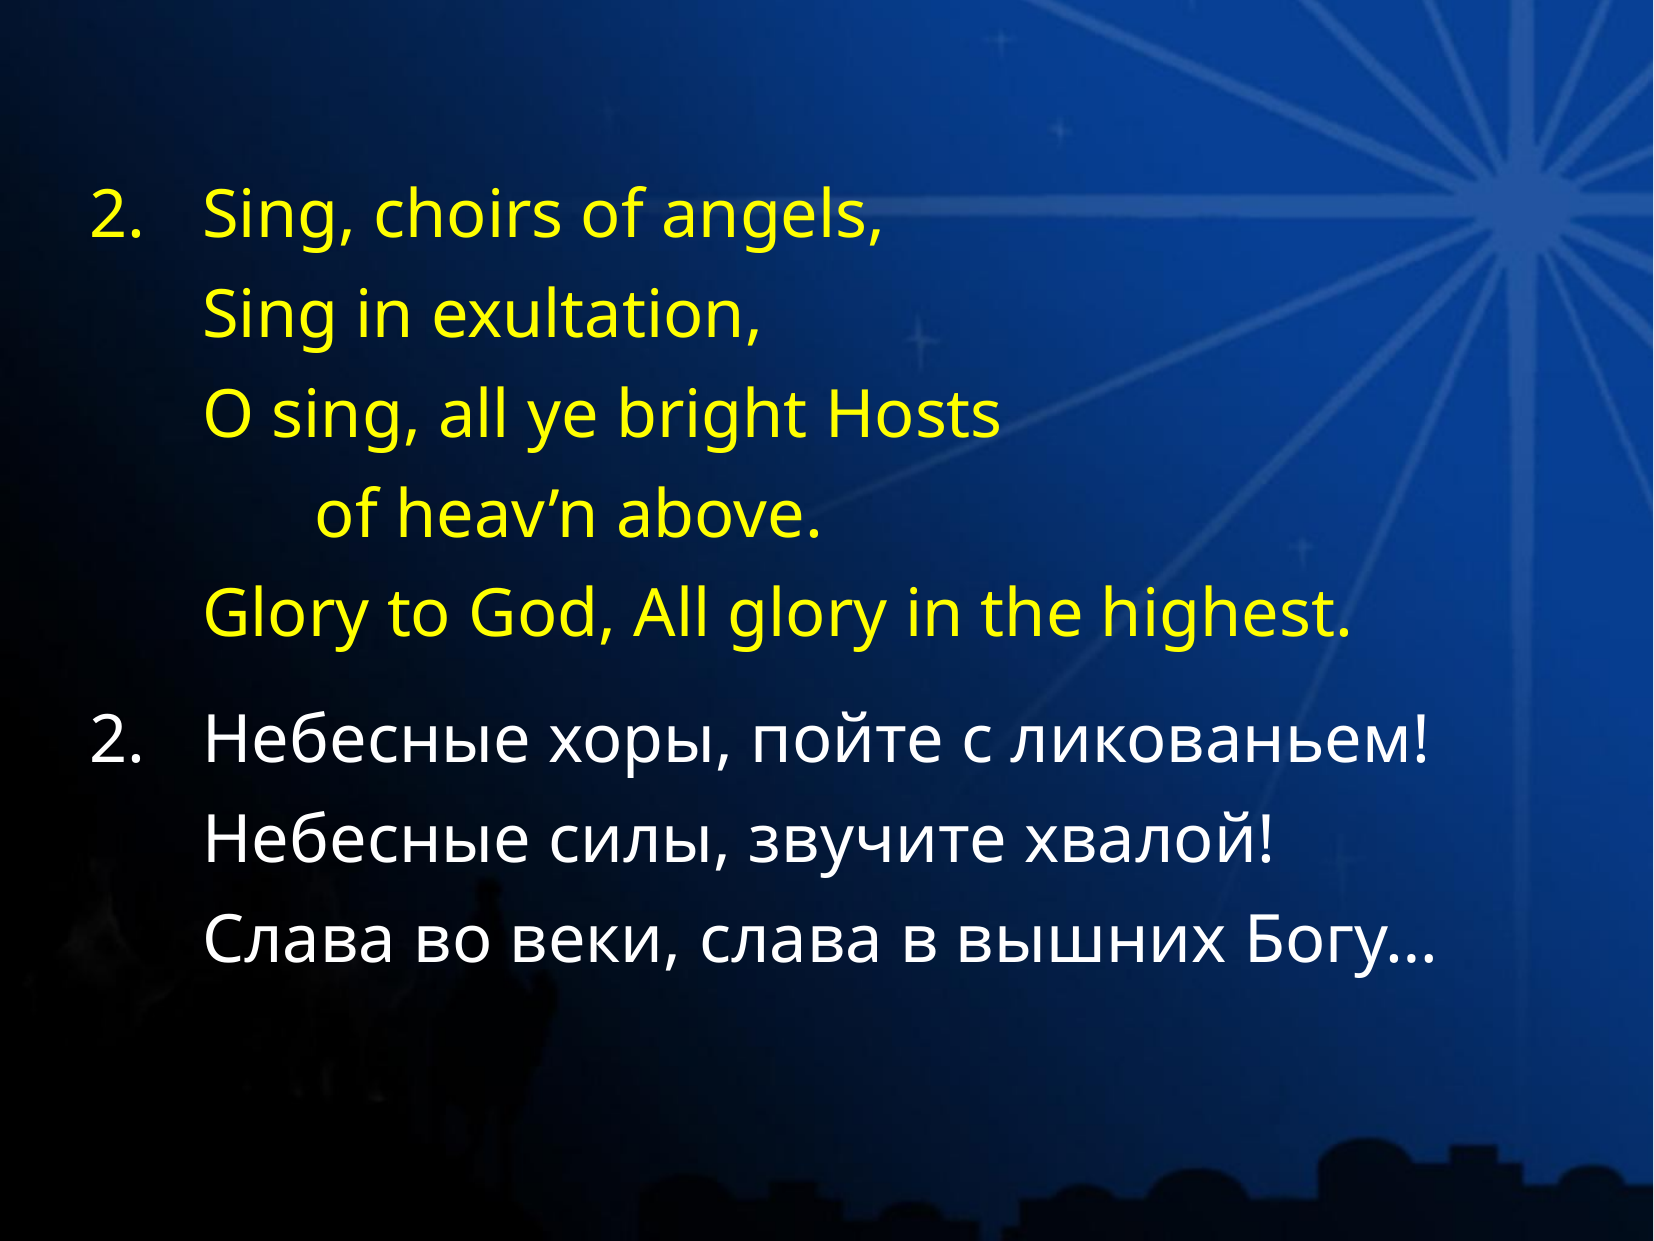

2.	Sing, choirs of angels,
	Sing in exultation,
	O sing, all ye bright Hosts
		of heav’n above.
	Glory to God, All glory in the highest.
2.	Небесные хоры, пойте с ликованьем!
	Небесные силы, звучите хвалой!
	Слава во веки, слава в вышних Богу…